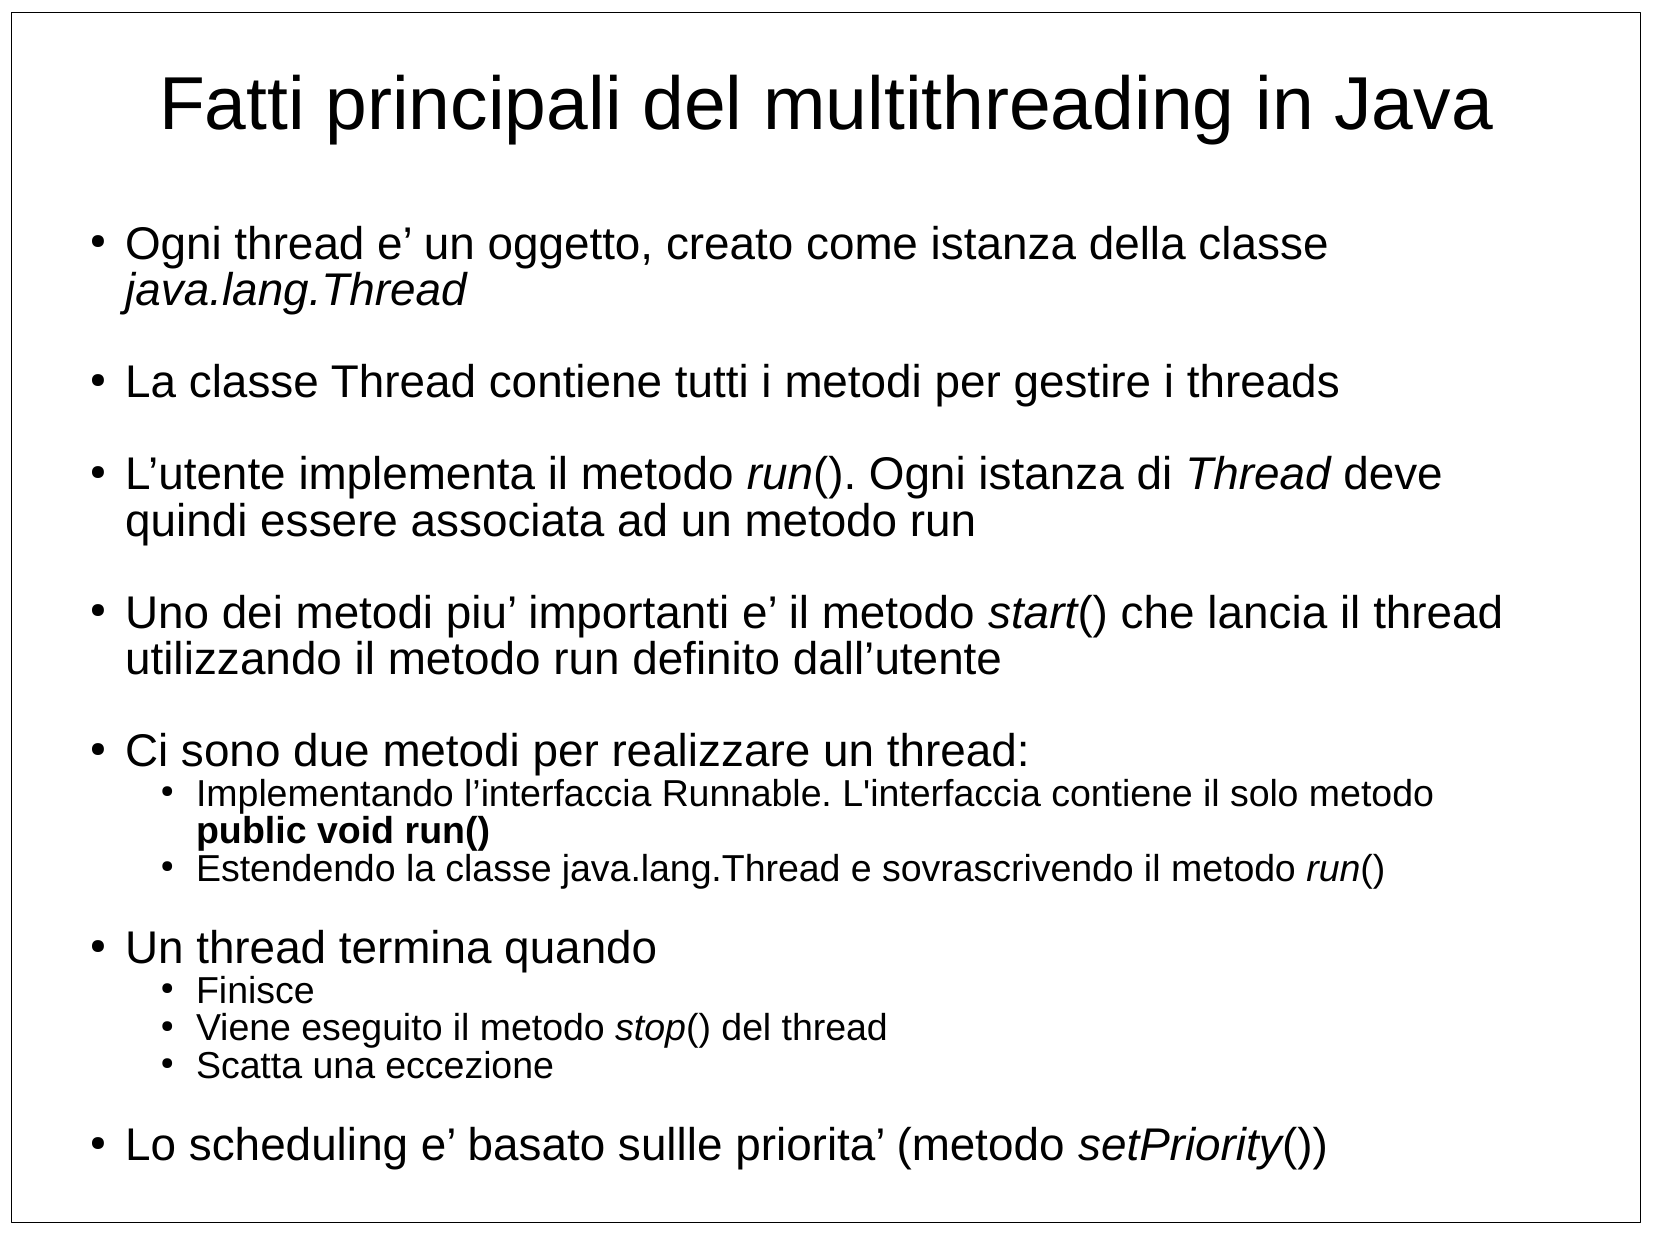

Fatti principali del multithreading in Java
Ogni thread e’ un oggetto, creato come istanza della classe java.lang.Thread
La classe Thread contiene tutti i metodi per gestire i threads
L’utente implementa il metodo run(). Ogni istanza di Thread deve quindi essere associata ad un metodo run
Uno dei metodi piu’ importanti e’ il metodo start() che lancia il thread utilizzando il metodo run definito dall’utente
Ci sono due metodi per realizzare un thread:
Implementando l’interfaccia Runnable. L'interfaccia contiene il solo metodo public void run()
Estendendo la classe java.lang.Thread e sovrascrivendo il metodo run()
Un thread termina quando
Finisce
Viene eseguito il metodo stop() del thread
Scatta una eccezione
Lo scheduling e’ basato sullle priorita’ (metodo setPriority())